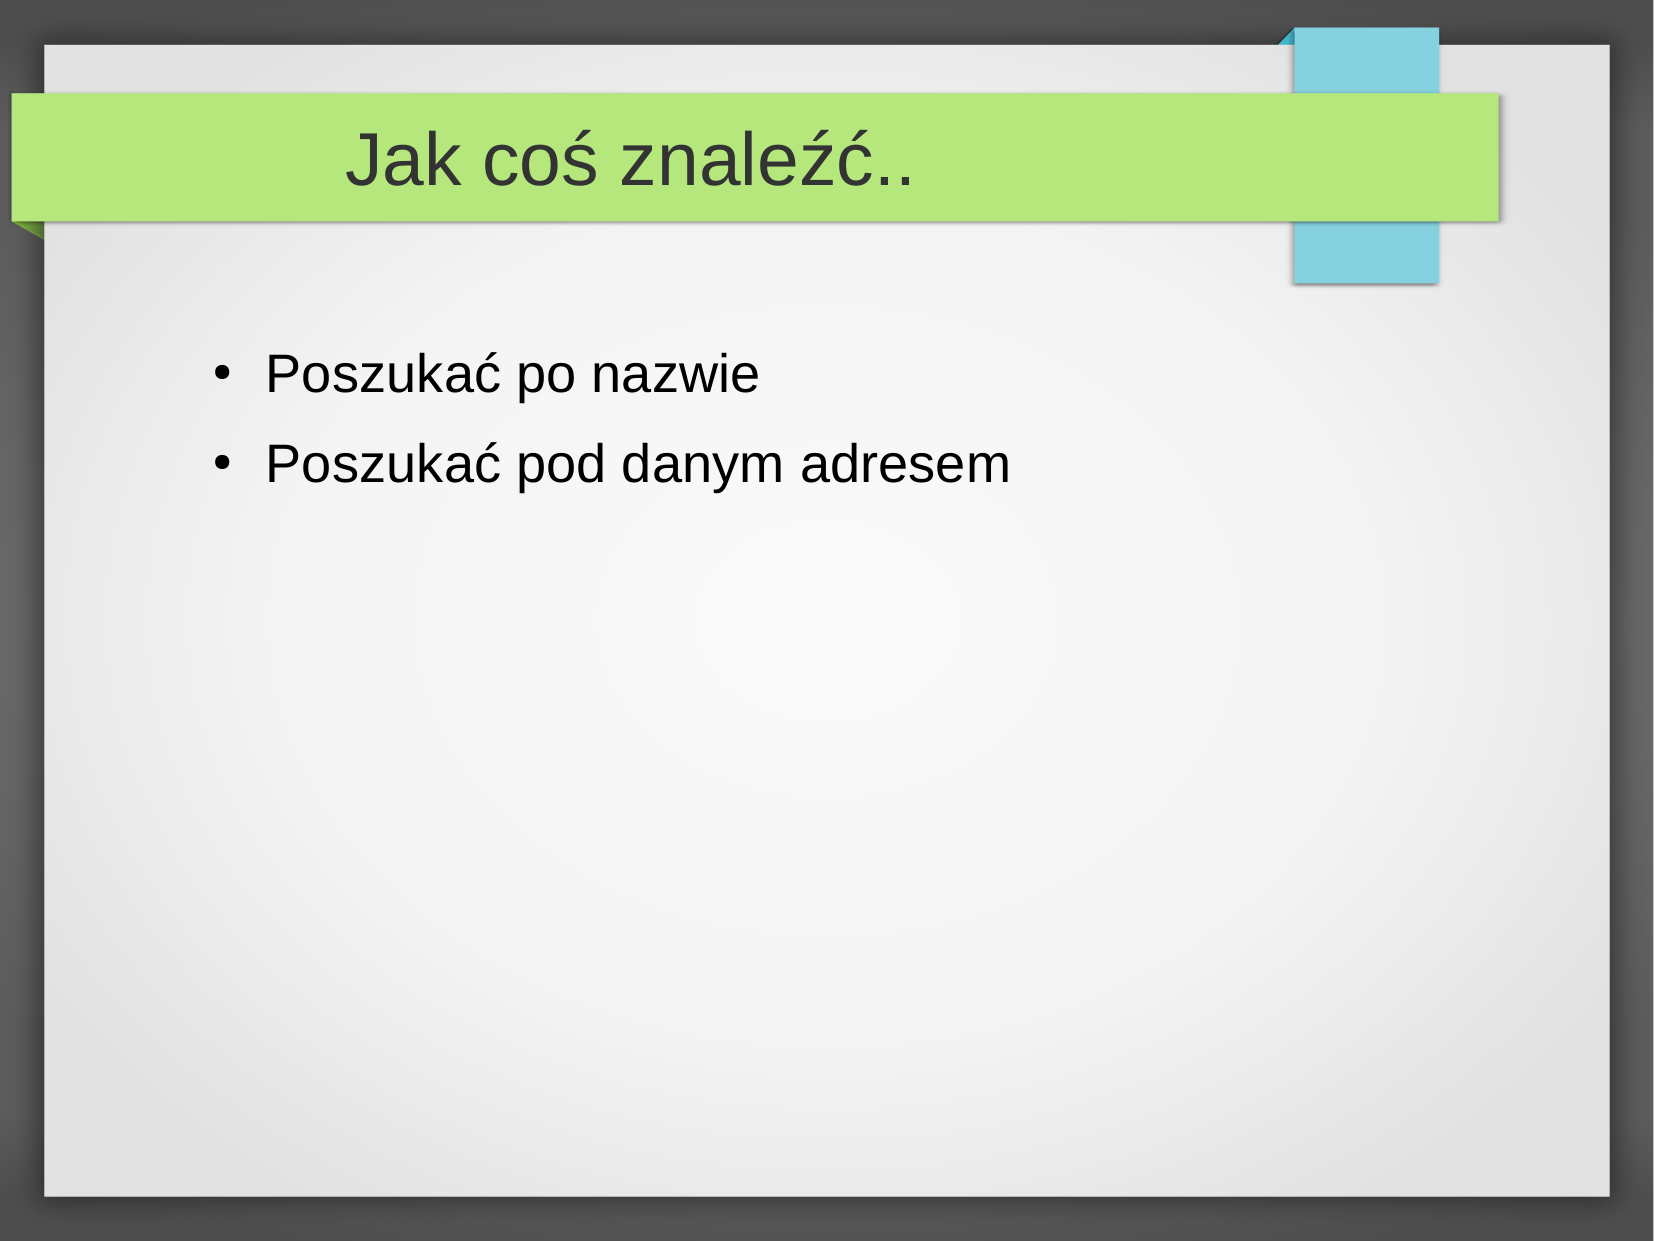

# Jak coś znaleźć..
Poszukać po nazwie
Poszukać pod danym adresem